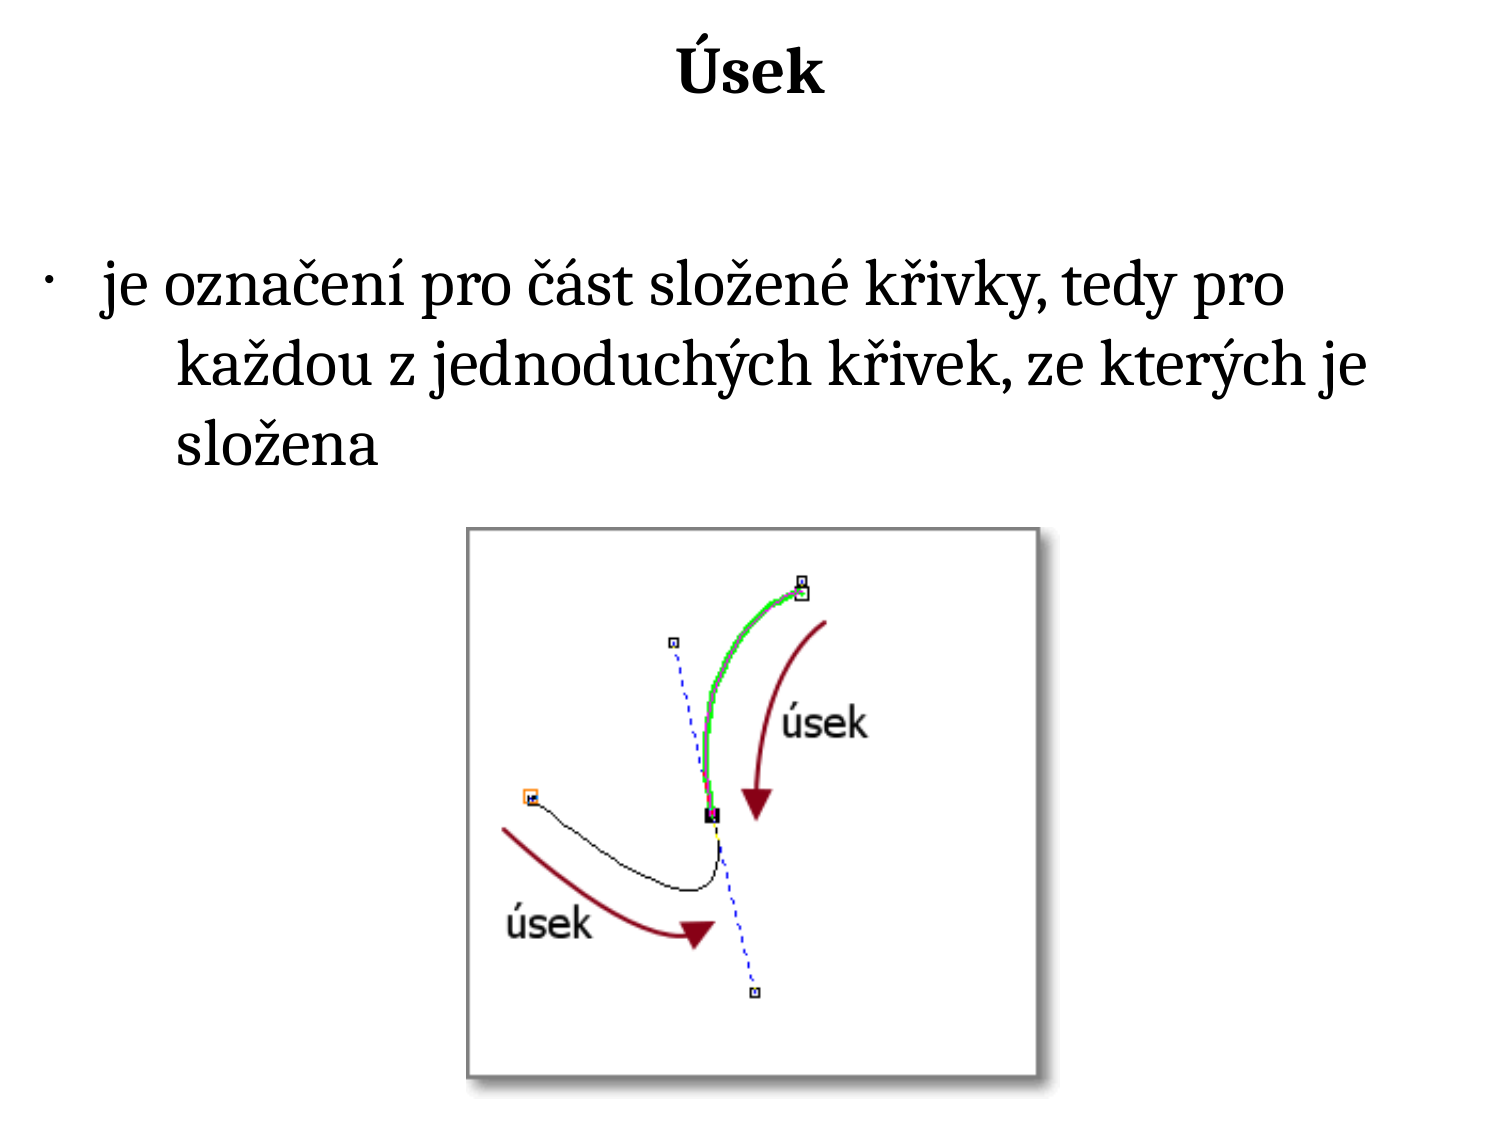

# Úsek
je označení pro část složené křivky, tedy pro
	každou z jednoduchých křivek, ze kterých je
	složena